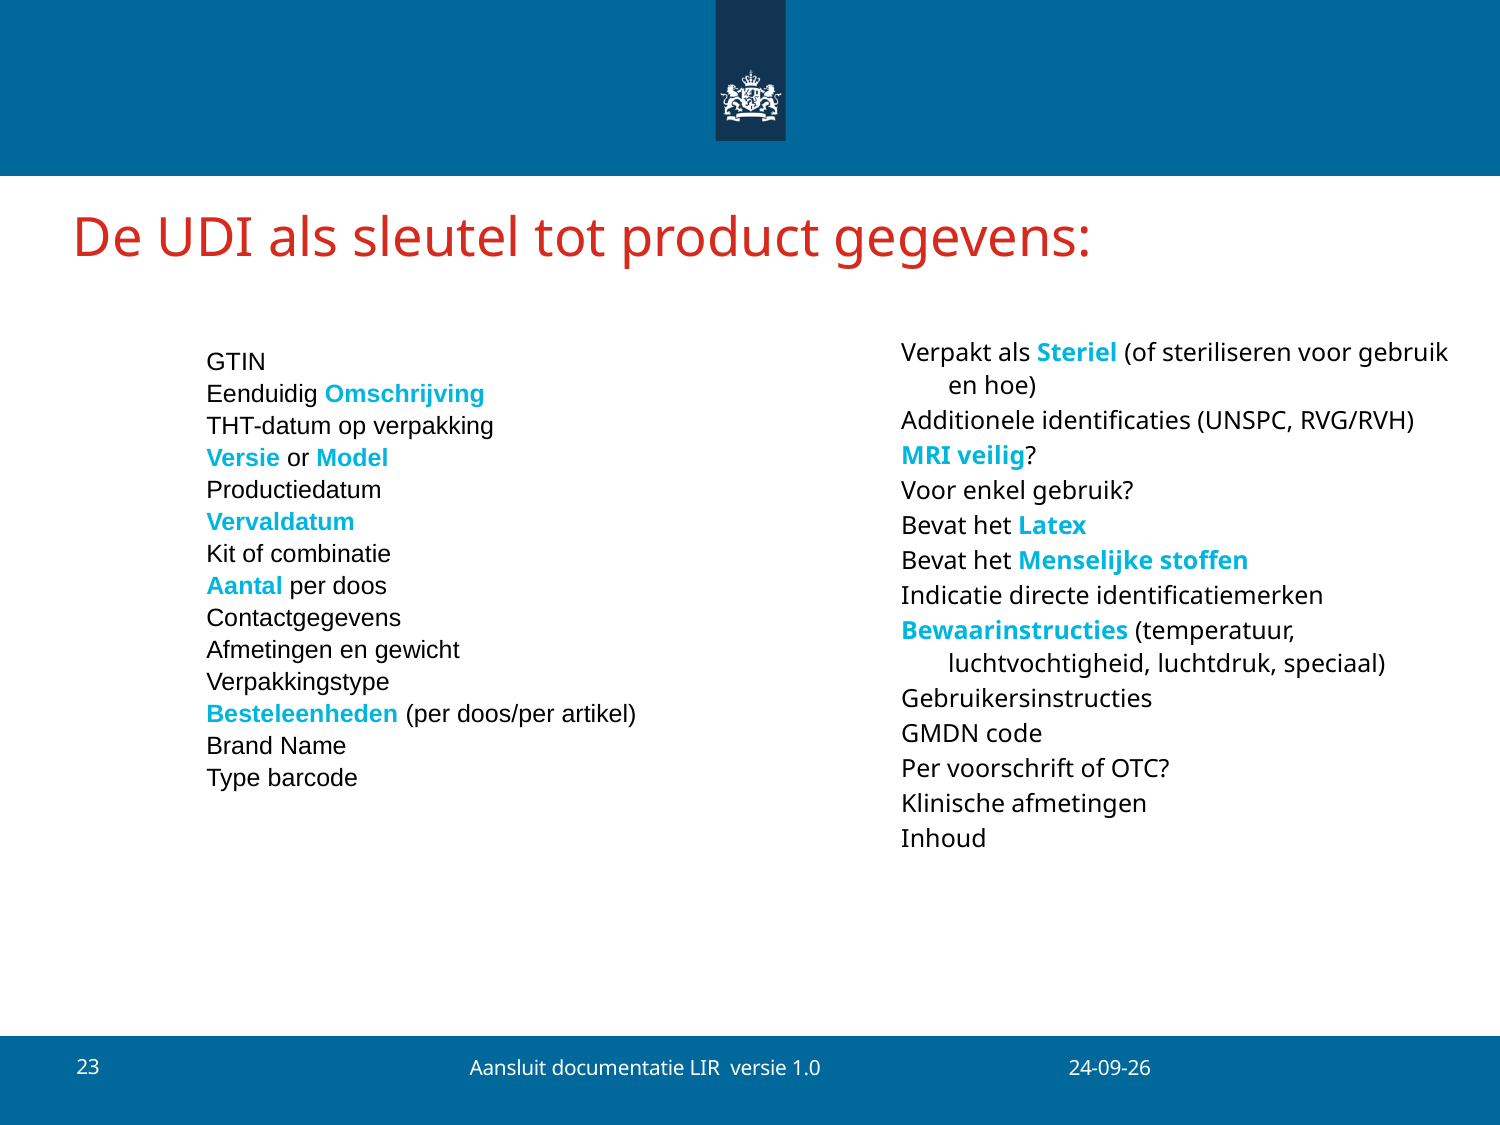

# De UDI als sleutel tot product gegevens:
Verpakt als Steriel (of steriliseren voor gebruik en hoe)
Additionele identificaties (UNSPC, RVG/RVH)
MRI veilig?
Voor enkel gebruik?
Bevat het Latex
Bevat het Menselijke stoffen
Indicatie directe identificatiemerken
Bewaarinstructies (temperatuur, luchtvochtigheid, luchtdruk, speciaal)
Gebruikersinstructies
GMDN code
Per voorschrift of OTC?
Klinische afmetingen
Inhoud
GTIN
Eenduidig Omschrijving
THT-datum op verpakking
Versie or Model
Productiedatum
Vervaldatum
Kit of combinatie
Aantal per doos
Contactgegevens
Afmetingen en gewicht
Verpakkingstype
Besteleenheden (per doos/per artikel)
Brand Name
Type barcode
Aansluit documentatie LIR versie 1.0